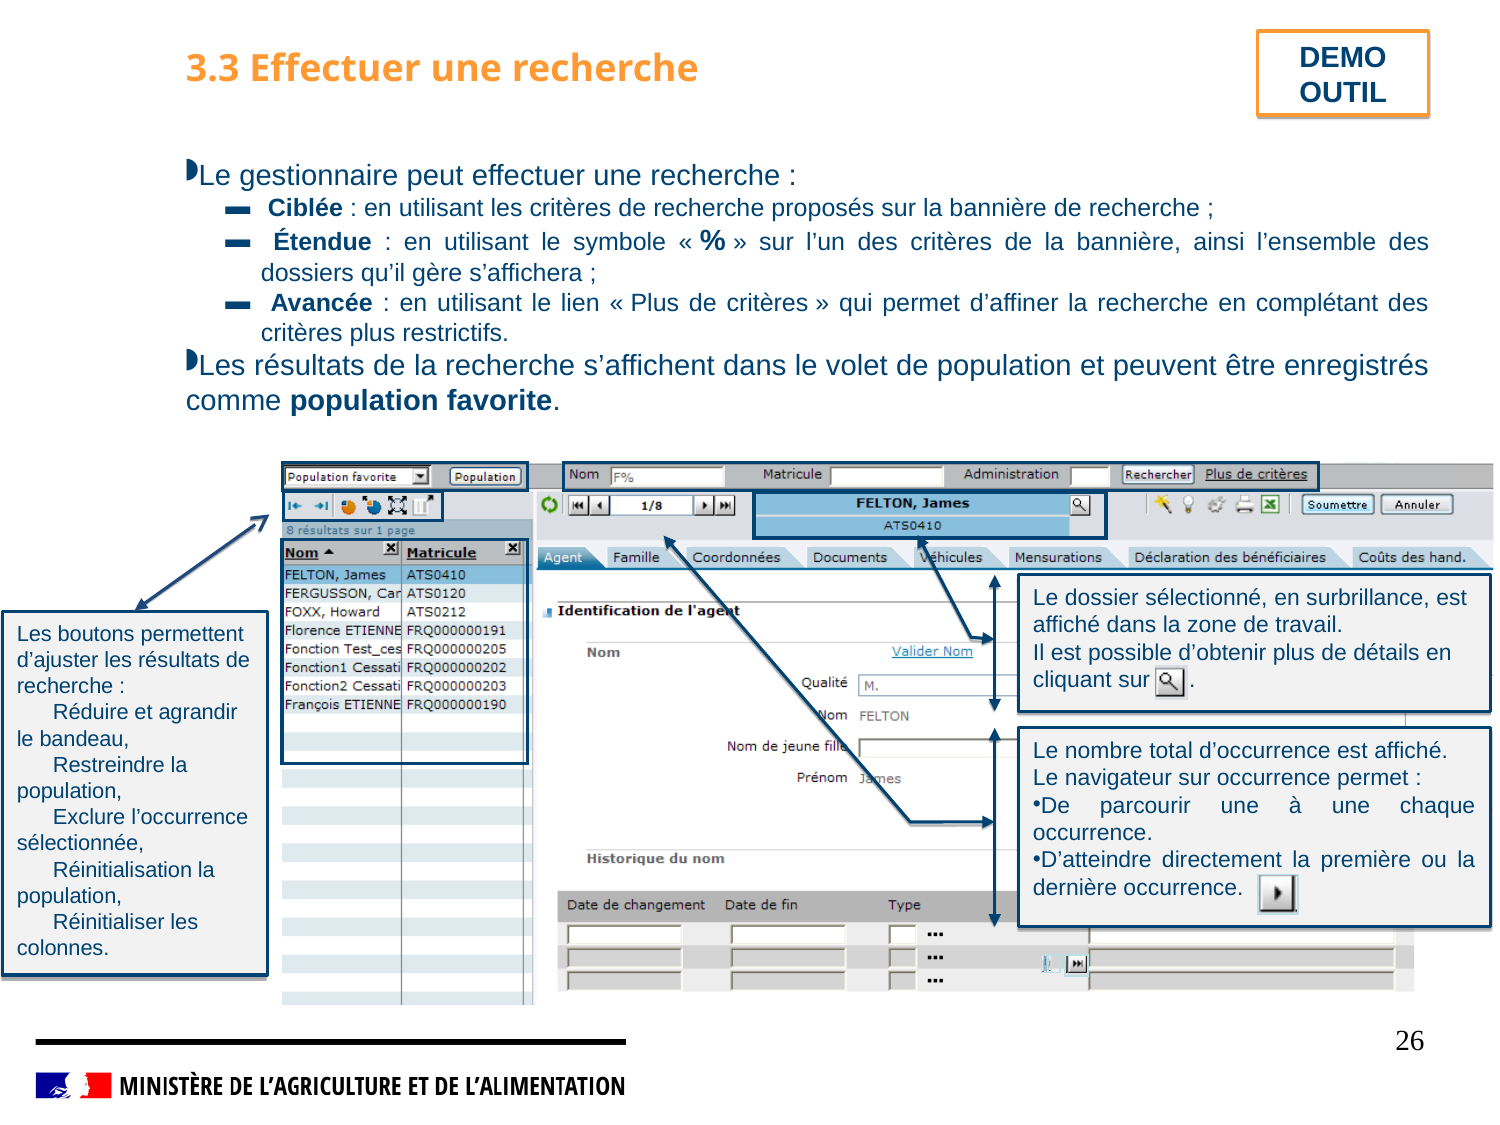

DEMO OUTIL
3.3 Effectuer une recherche
Le gestionnaire peut effectuer une recherche :
 Ciblée : en utilisant les critères de recherche proposés sur la bannière de recherche ;
 Étendue : en utilisant le symbole « % » sur l’un des critères de la bannière, ainsi l’ensemble des dossiers qu’il gère s’affichera ;
 Avancée : en utilisant le lien « Plus de critères » qui permet d’affiner la recherche en complétant des critères plus restrictifs.
Les résultats de la recherche s’affichent dans le volet de population et peuvent être enregistrés comme population favorite.
Le dossier sélectionné, en surbrillance, est affiché dans la zone de travail.
Il est possible d’obtenir plus de détails en cliquant sur .
Les boutons permettent d’ajuster les résultats de recherche :
 Réduire et agrandir le bandeau,
 Restreindre la population,
 Exclure l’occurrence sélectionnée,
 Réinitialisation la population,
 Réinitialiser les colonnes.
Le nombre total d’occurrence est affiché.
Le navigateur sur occurrence permet :
De parcourir une à une chaque occurrence.
D’atteindre directement la première ou la dernière occurrence.